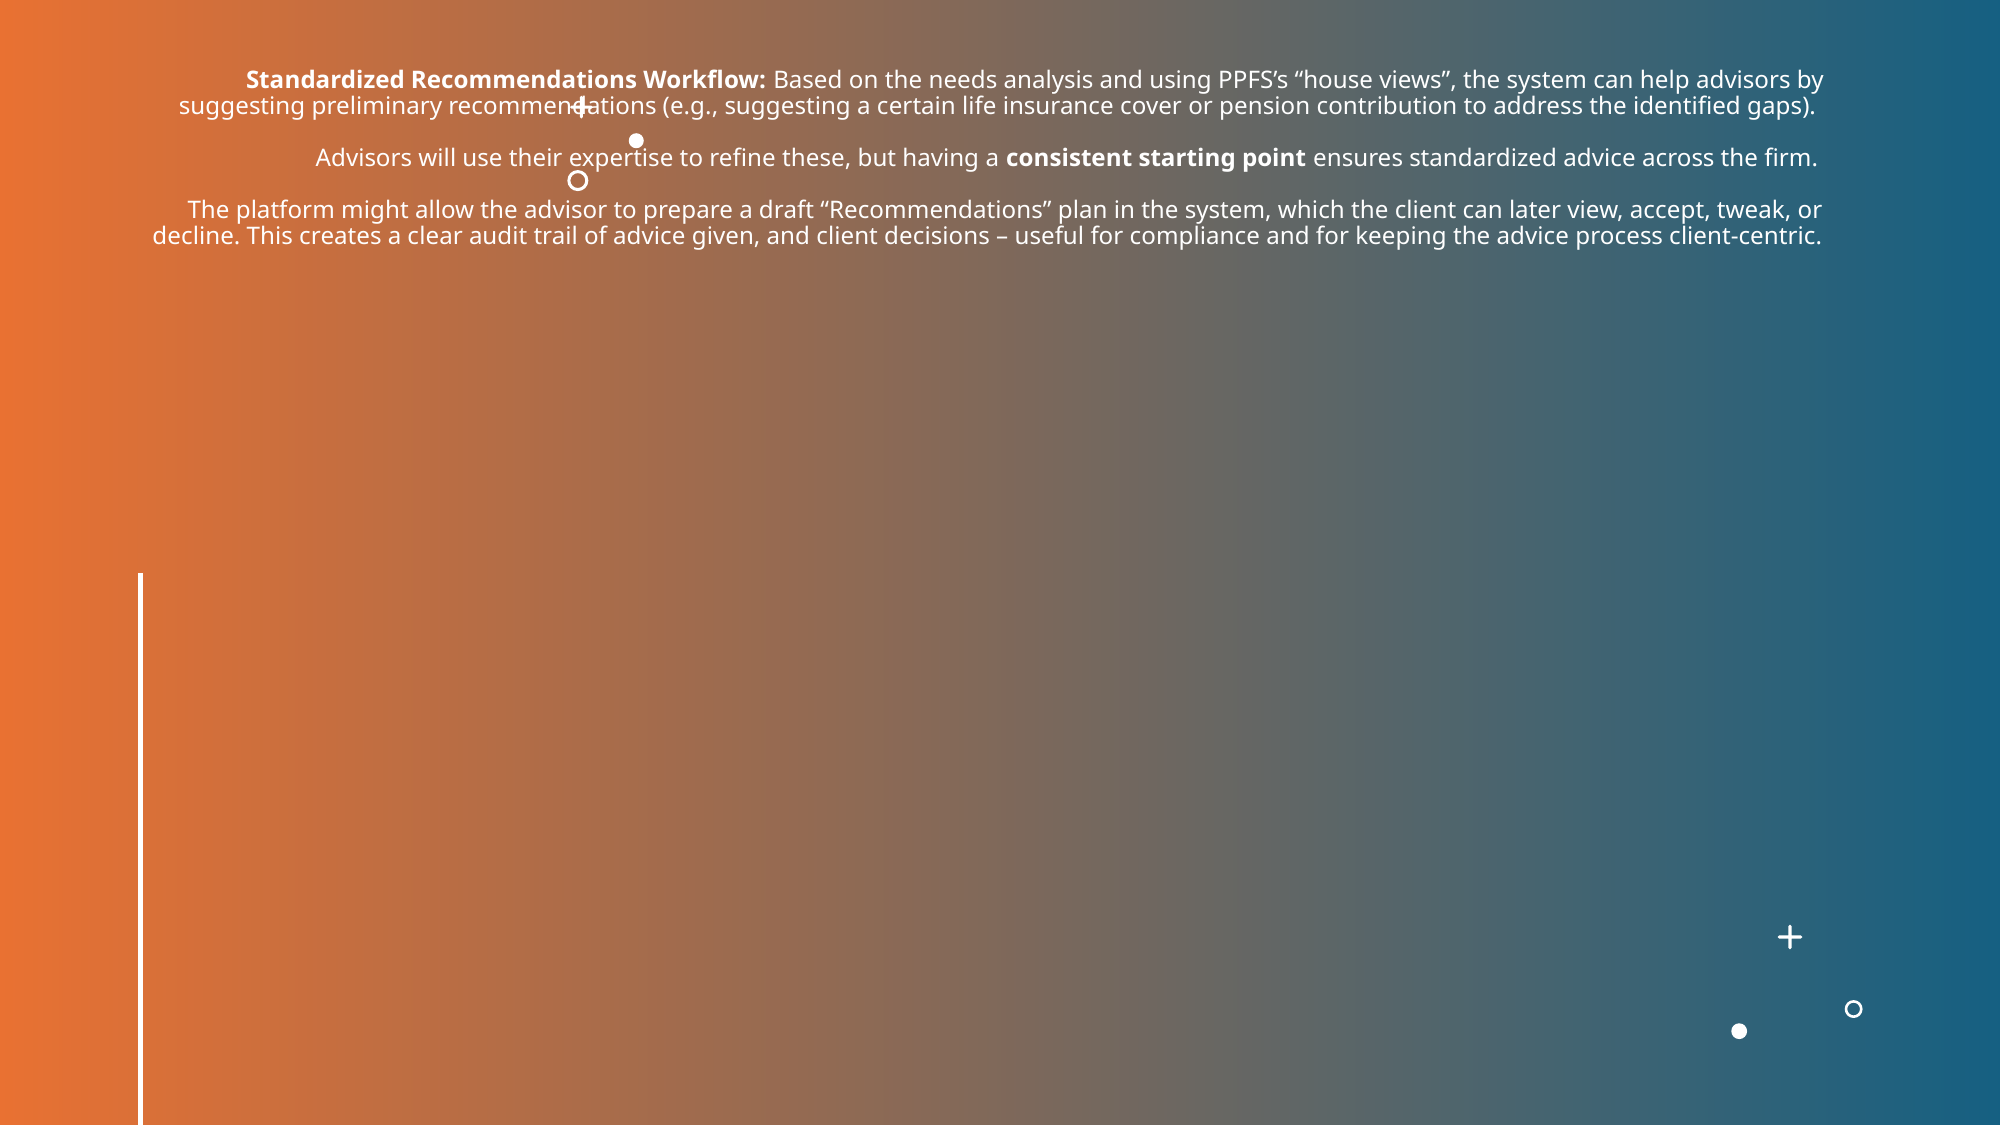

# Standardized Recommendations Workflow: Based on the needs analysis and using PPFS’s “house views”, the system can help advisors by suggesting preliminary recommendations (e.g., suggesting a certain life insurance cover or pension contribution to address the identified gaps). Advisors will use their expertise to refine these, but having a consistent starting point ensures standardized advice across the firm. The platform might allow the advisor to prepare a draft “Recommendations” plan in the system, which the client can later view, accept, tweak, or decline. This creates a clear audit trail of advice given, and client decisions – useful for compliance and for keeping the advice process client-centric.